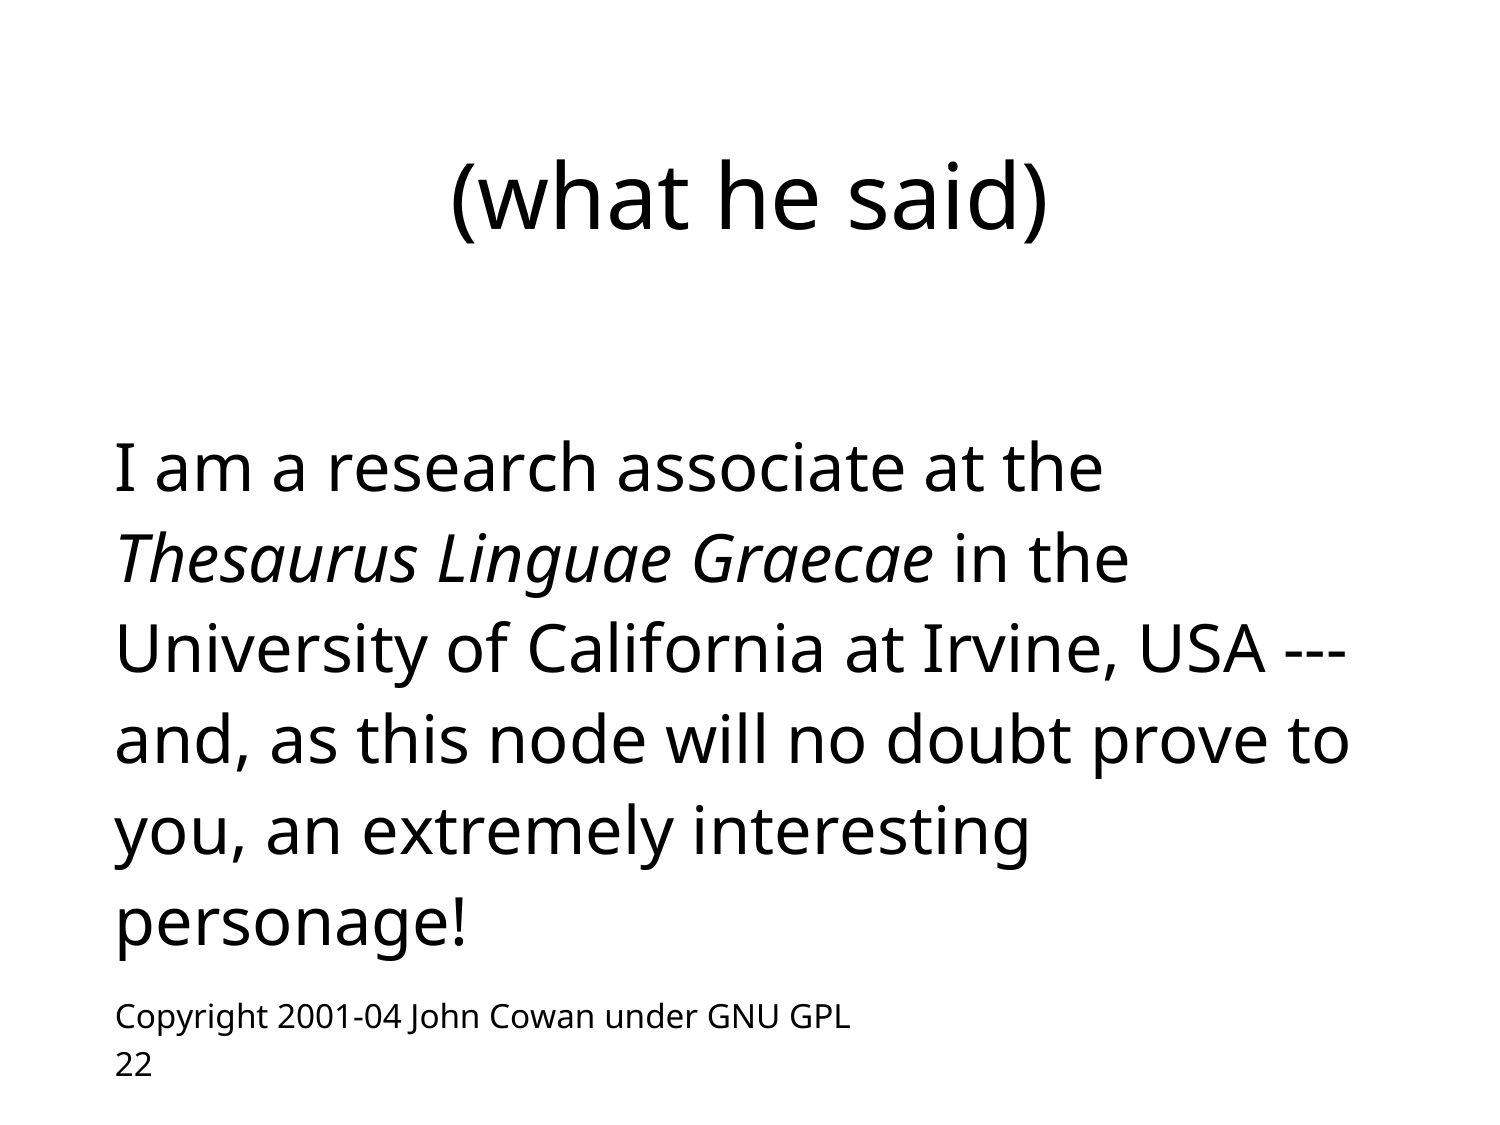

# (what he said)
I am a research associate at the Thesaurus Linguae Graecae in the University of California at Irvine, USA --- and, as this node will no doubt prove to you, an extremely interesting personage!